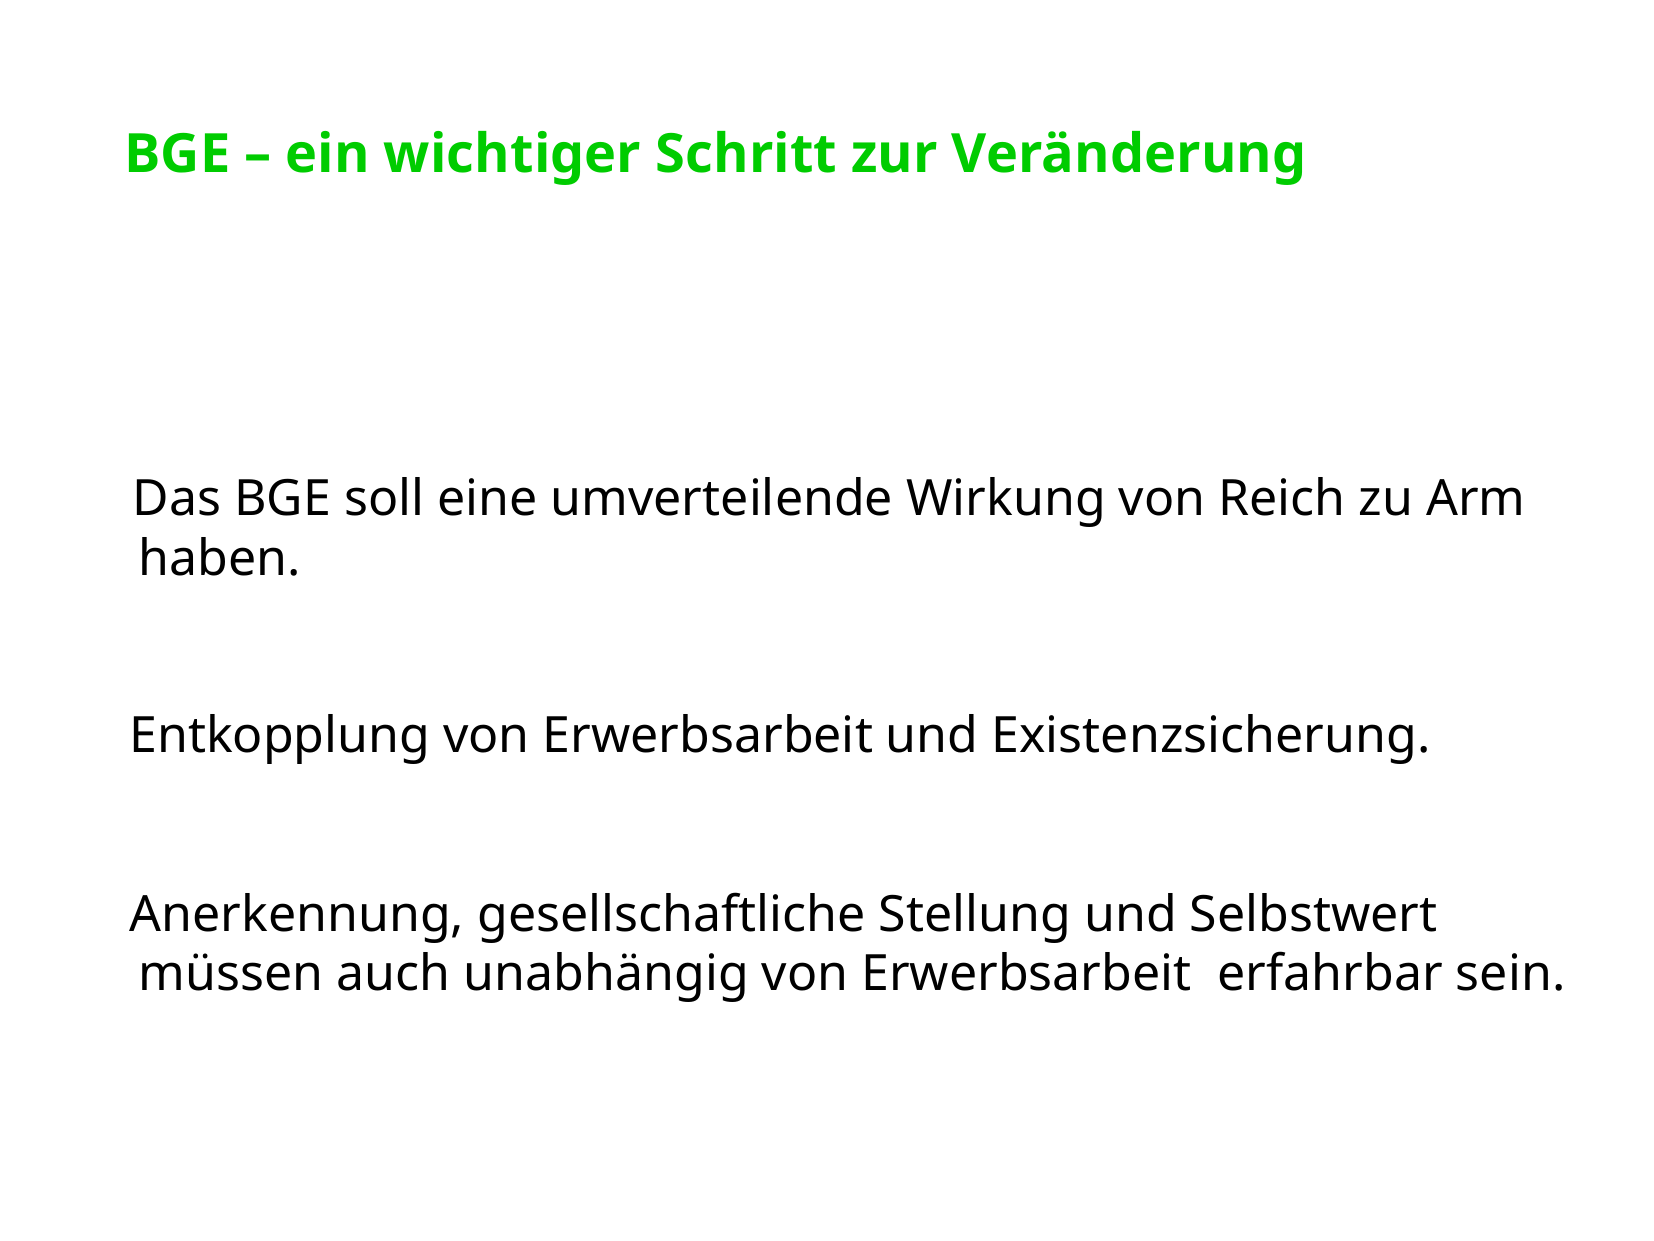

# BGE – ein wichtiger Schritt zur Veränderung
 Das BGE soll eine umverteilende Wirkung von Reich zu Arm haben.
 Entkopplung von Erwerbsarbeit und Existenzsicherung.
 Anerkennung, gesellschaftliche Stellung und Selbstwert müssen auch unabhängig von Erwerbsarbeit erfahrbar sein.